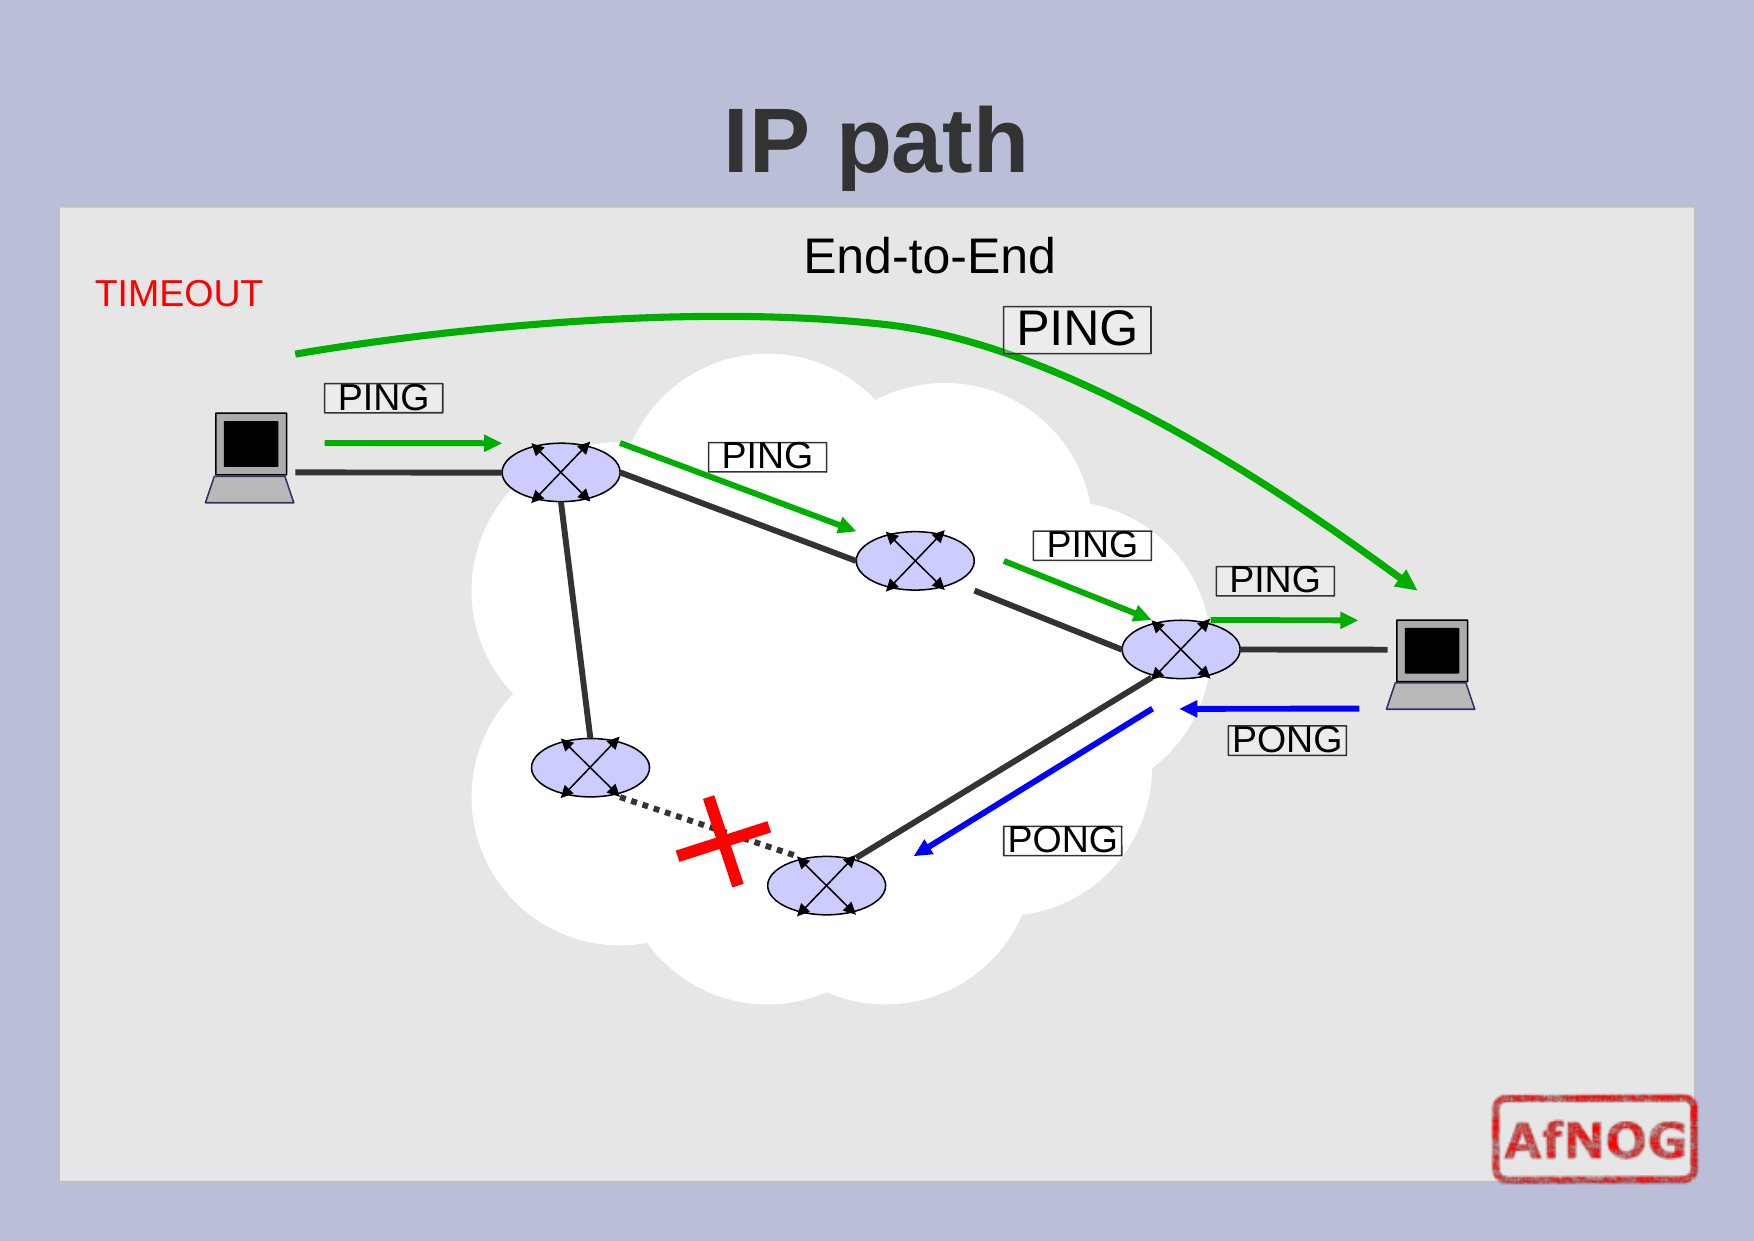

# IP path
End-to-End
TIMEOUT
PING
PING
PING
PING
PING
PONG
PONG